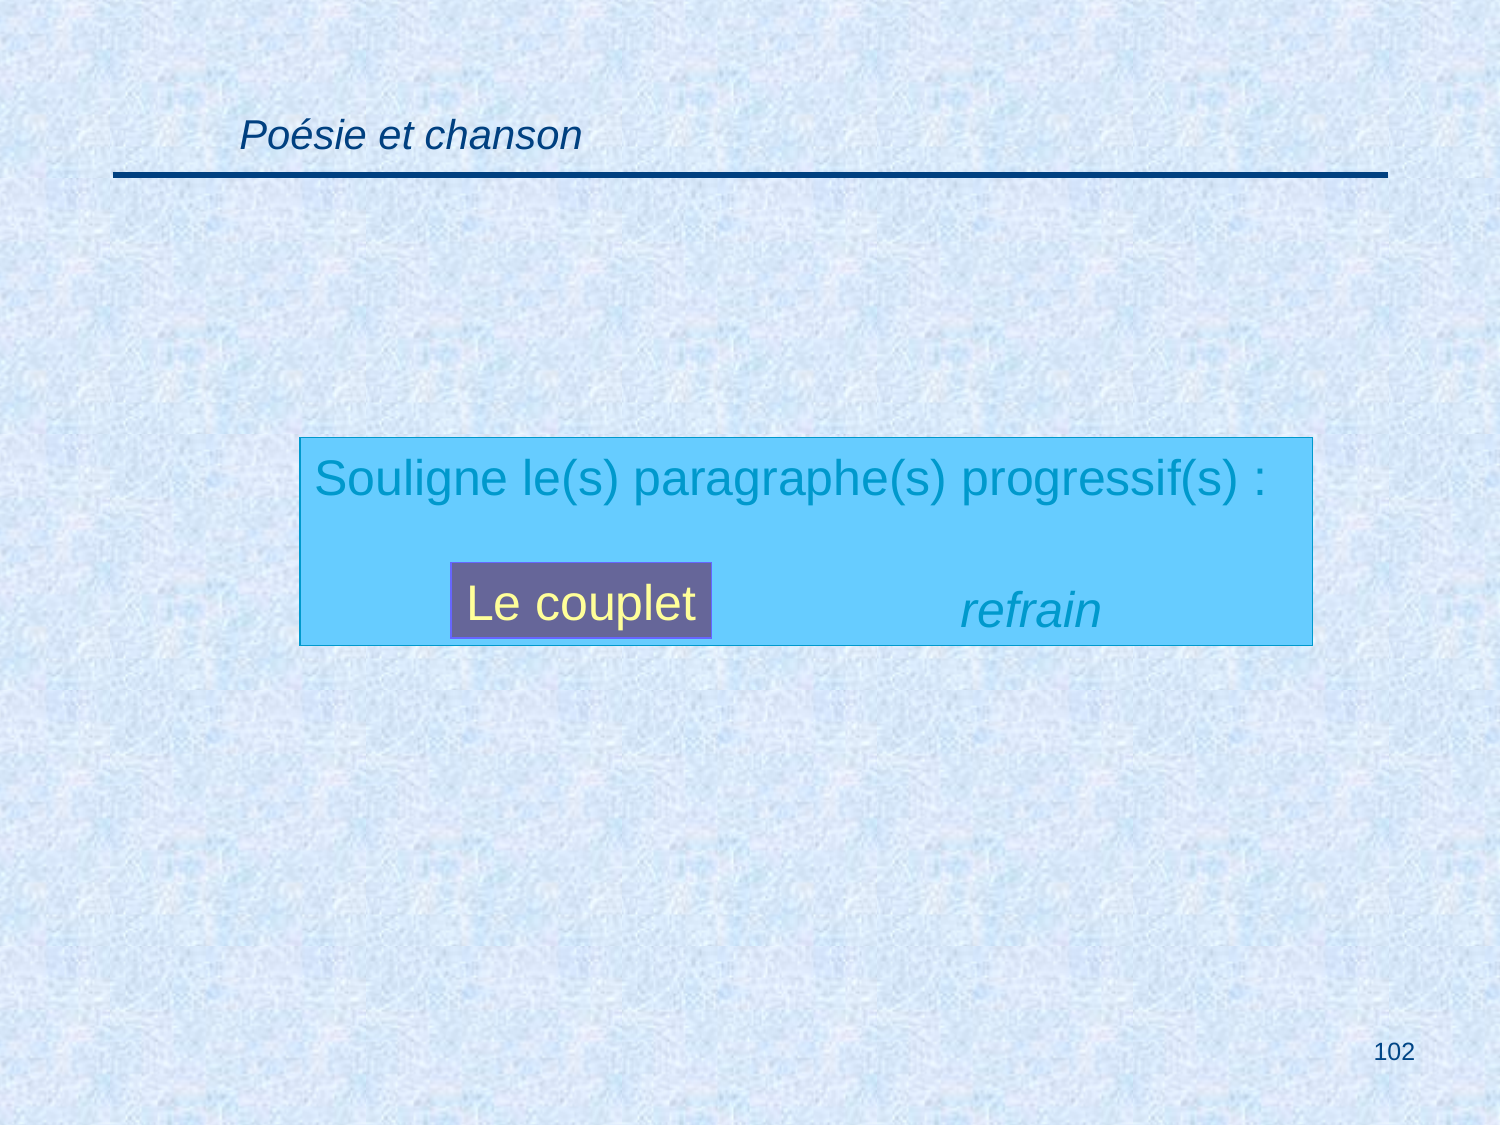

Poésie et chanson
Souligne le(s) paragraphe(s) progressif(s) :
couplet		refrain
Le couplet
102